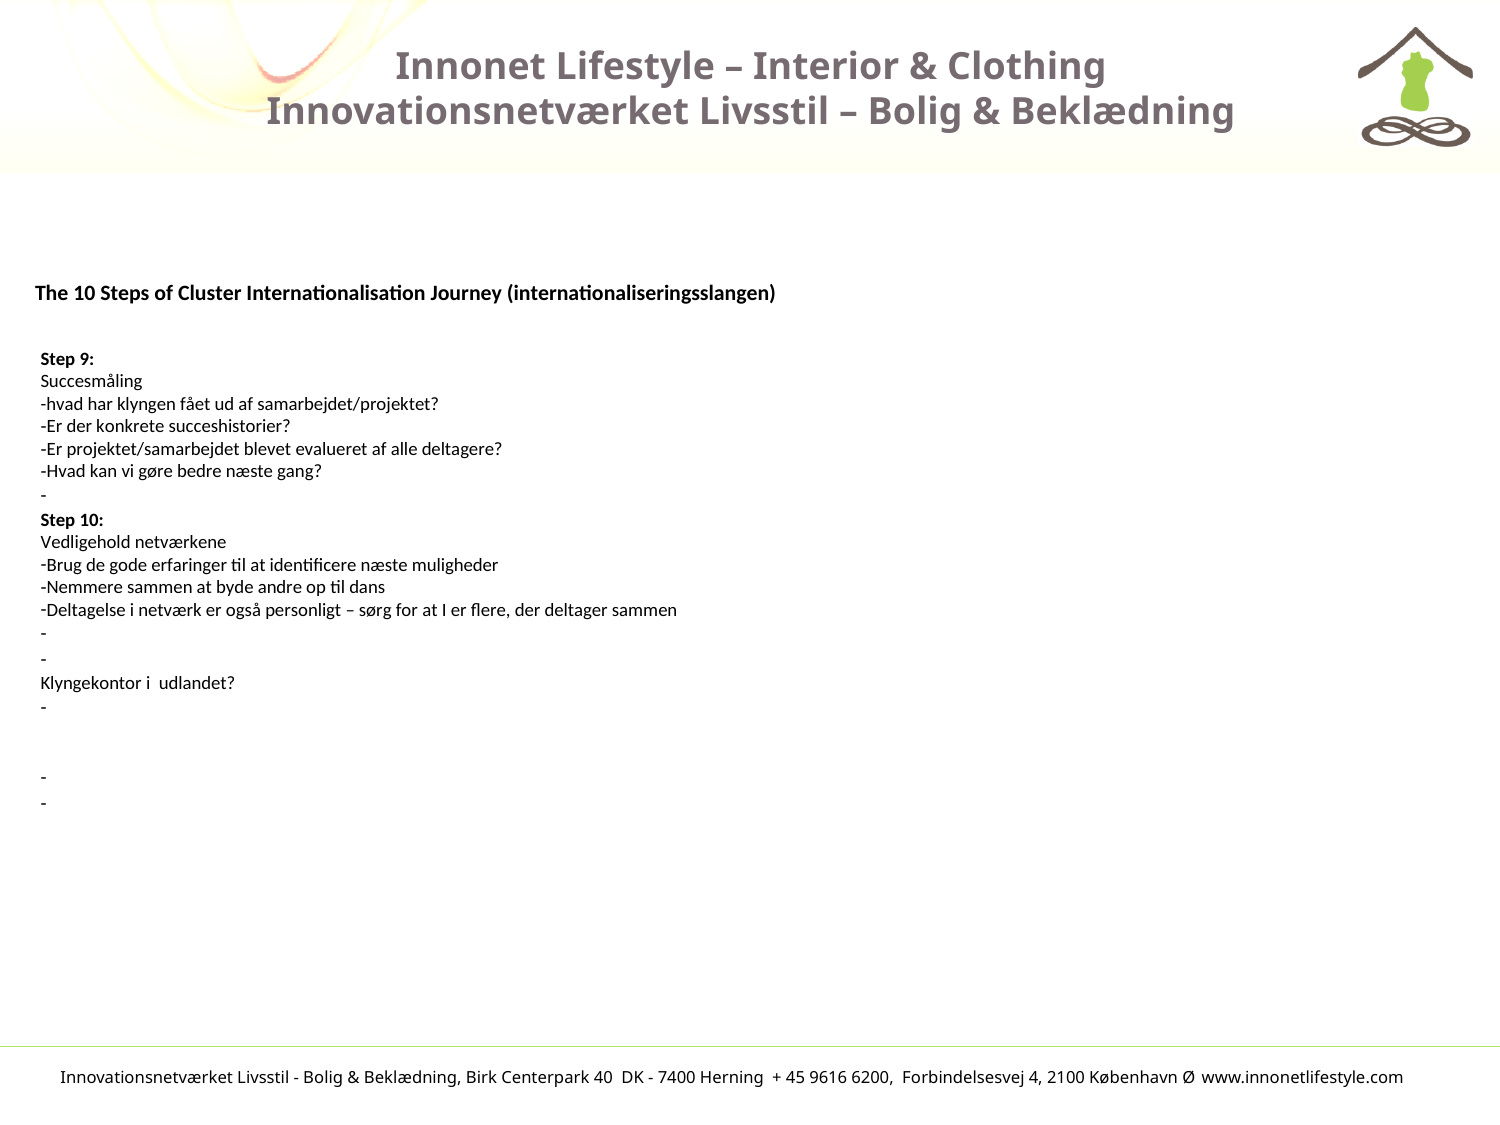

The 10 Steps of Cluster Internationalisation Journey (internationaliseringsslangen)
Step 9:
Succesmåling
-hvad har klyngen fået ud af samarbejdet/projektet?
Er der konkrete succeshistorier?
Er projektet/samarbejdet blevet evalueret af alle deltagere?
Hvad kan vi gøre bedre næste gang?
Step 10:
Vedligehold netværkene
Brug de gode erfaringer til at identificere næste muligheder
Nemmere sammen at byde andre op til dans
Deltagelse i netværk er også personligt – sørg for at I er flere, der deltager sammen
Klyngekontor i udlandet?